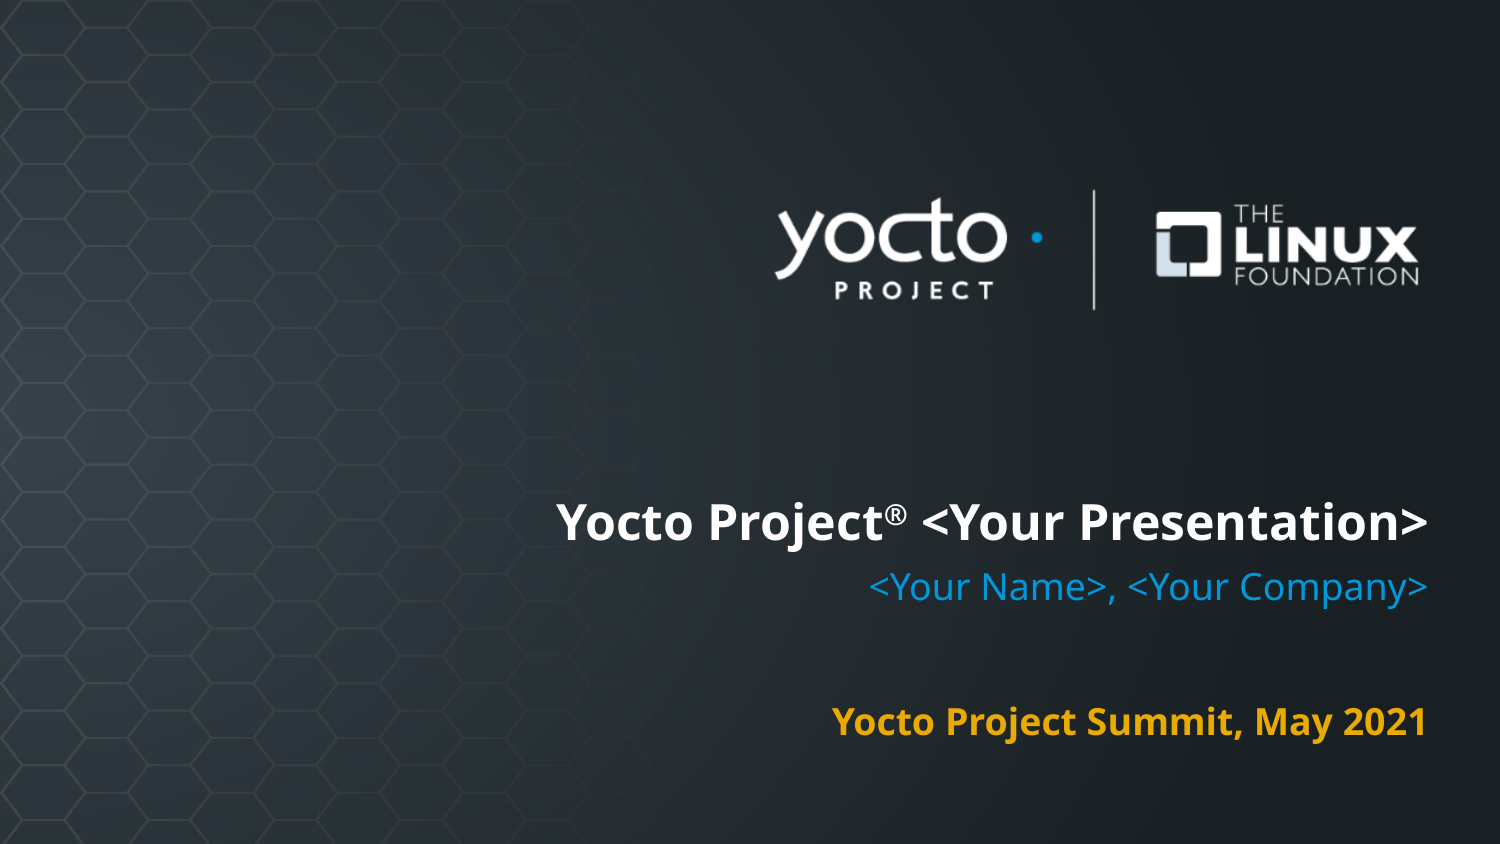

Yocto Project® <Your Presentation>
<Your Name>, <Your Company>
Yocto Project Summit, May 2021